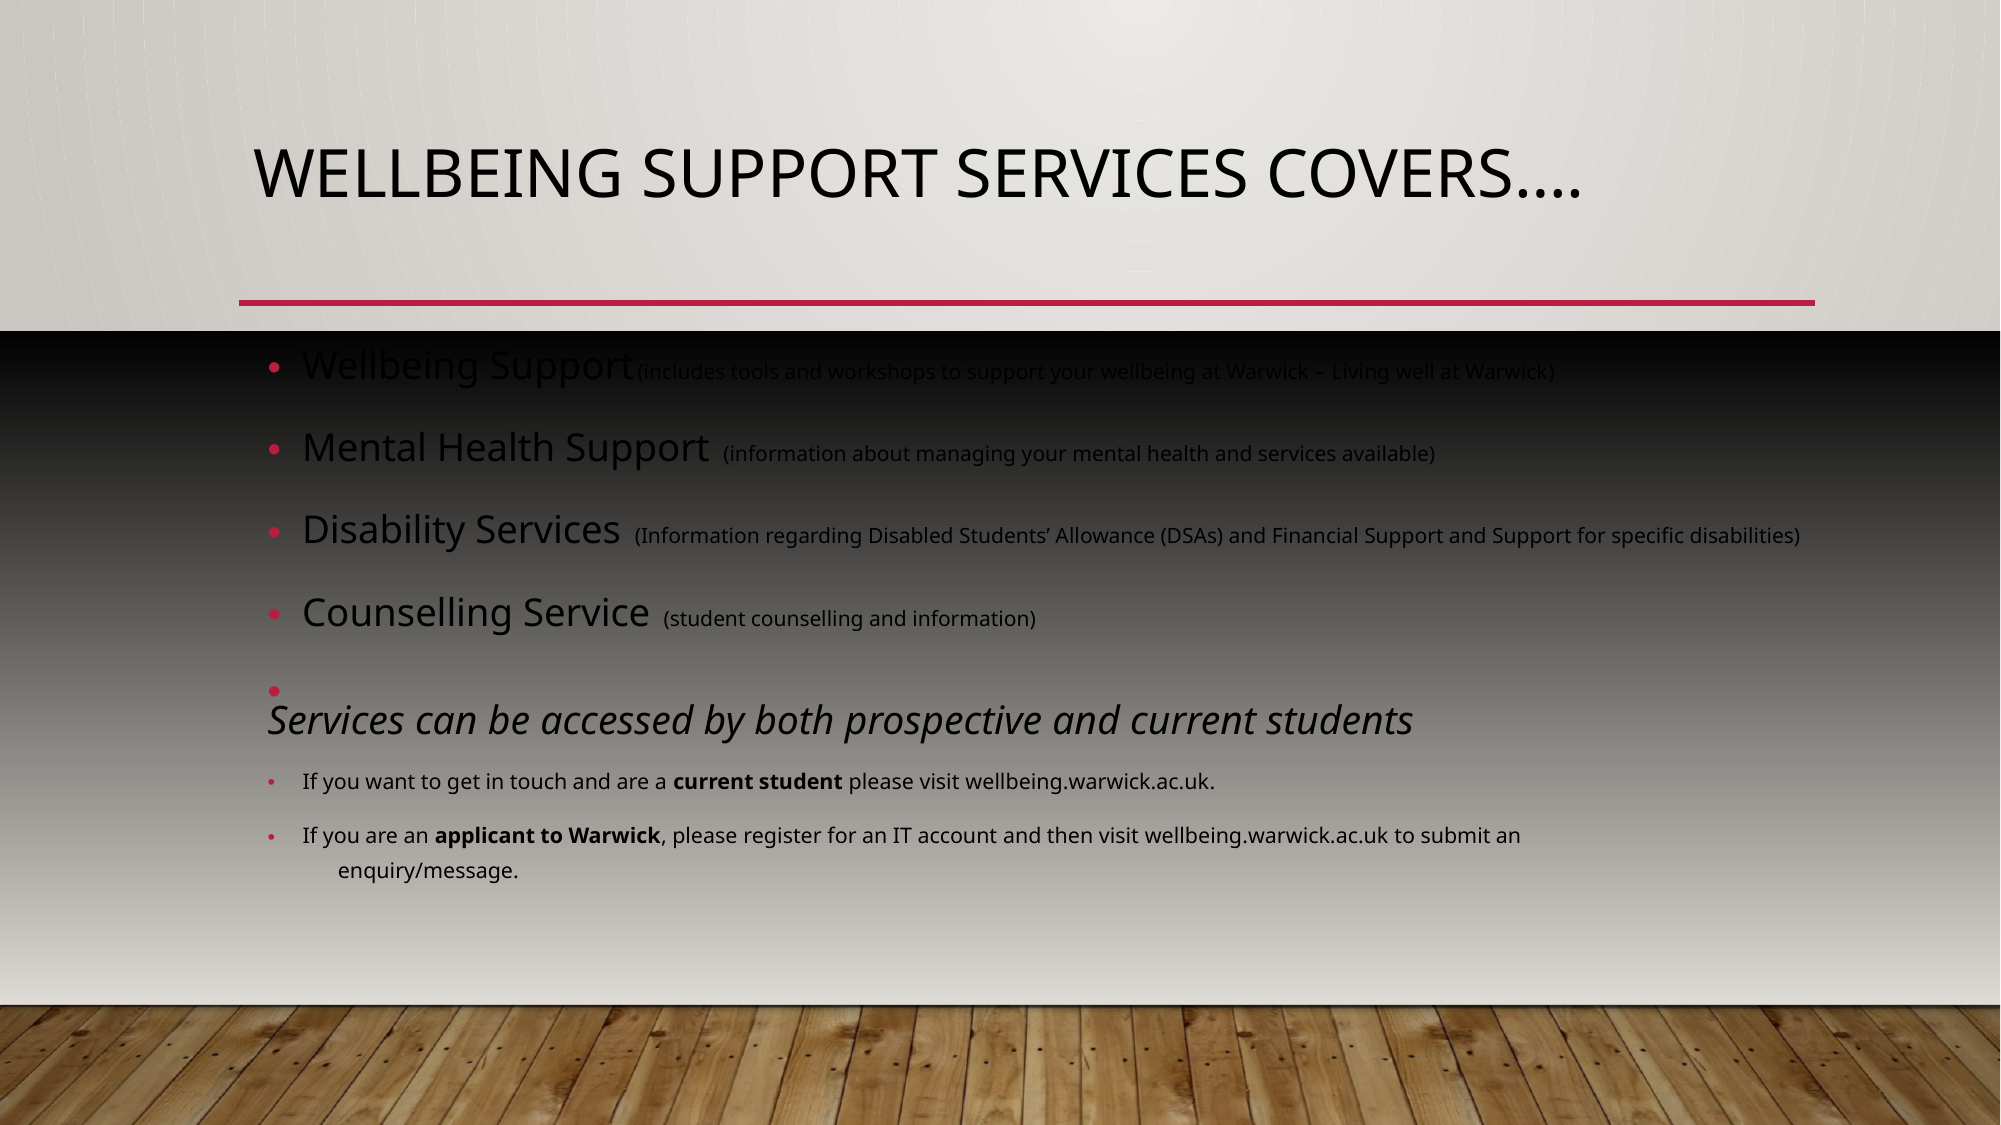

# Wellbeing support services covers….
Wellbeing Support(includes tools and workshops to support your wellbeing at Warwick – Living well at Warwick)
Mental Health Support (information about managing your mental health and services available)
Disability Services (Information regarding Disabled Students’ Allowance (DSAs) and Financial Support and Support for specific disabilities)
Counselling Service (student counselling and information)
Services can be accessed by both prospective and current students
If you want to get in touch and are a current student please visit wellbeing.warwick.ac.uk.
If you are an applicant to Warwick, please register for an IT account and then visit wellbeing.warwick.ac.uk to submit an enquiry/message.